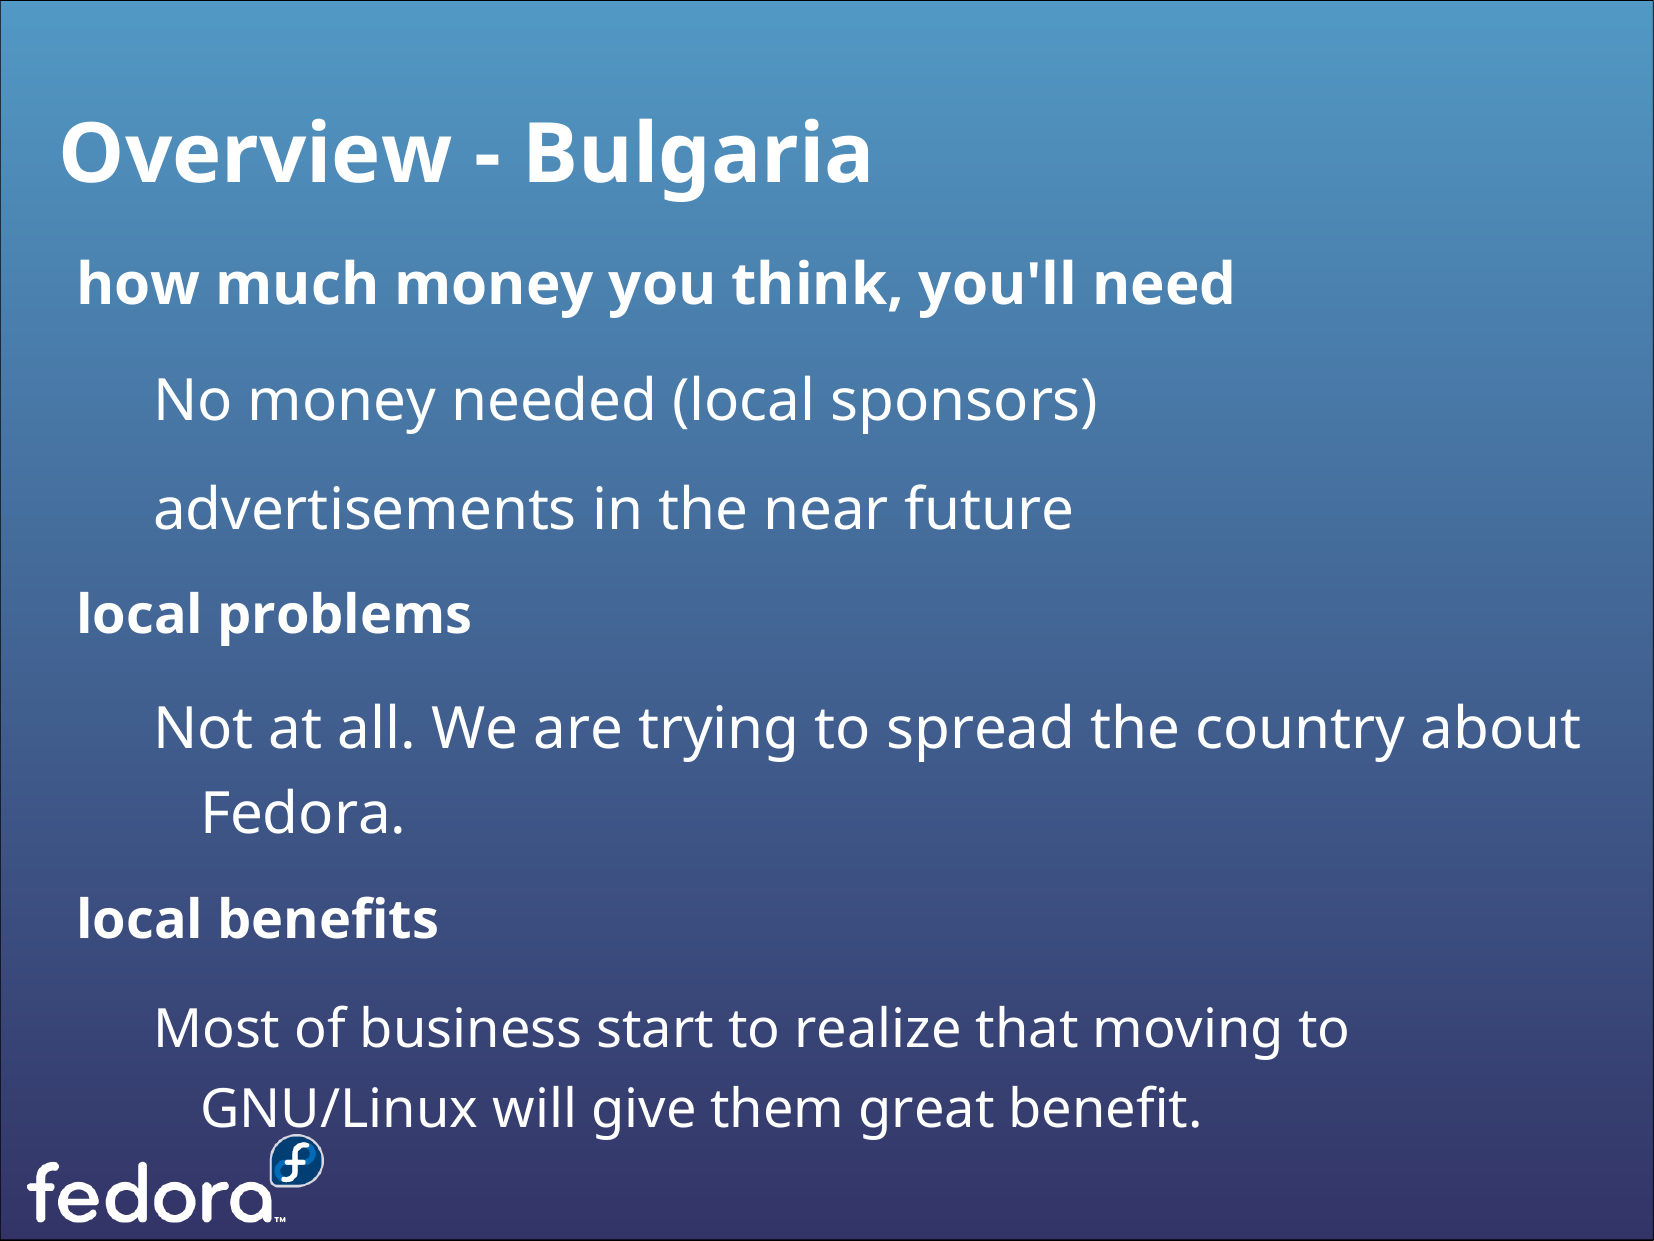

# Overview - Bulgaria
how much money you think, you'll need
No money needed (local sponsors)
advertisements in the near future
local problems
Not at all. We are trying to spread the country about Fedora.
local benefits
Most of business start to realize that moving to GNU/Linux will give them great benefit.